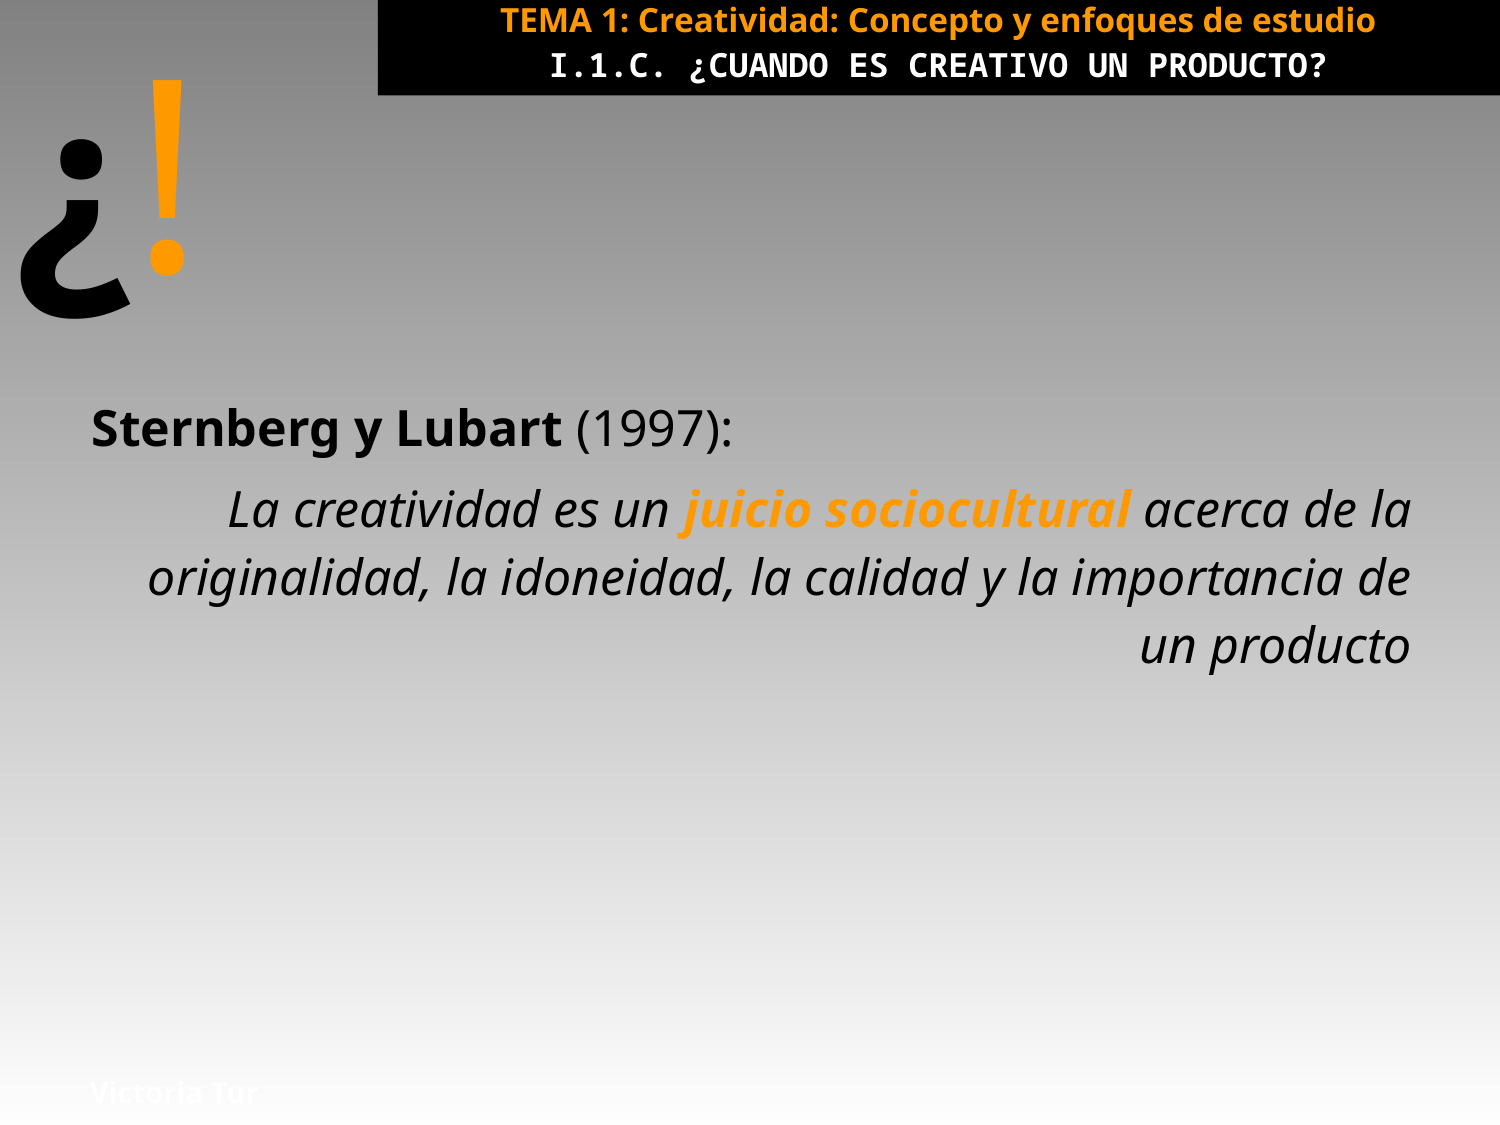

TEMA 1: Creatividad: Concepto y enfoques de estudio
I.1.C. ¿CUANDO ES CREATIVO UN PRODUCTO?
# Sternberg y Lubart (1997):
 La creatividad es un juicio sociocultural acerca de la originalidad, la idoneidad, la calidad y la importancia de un producto